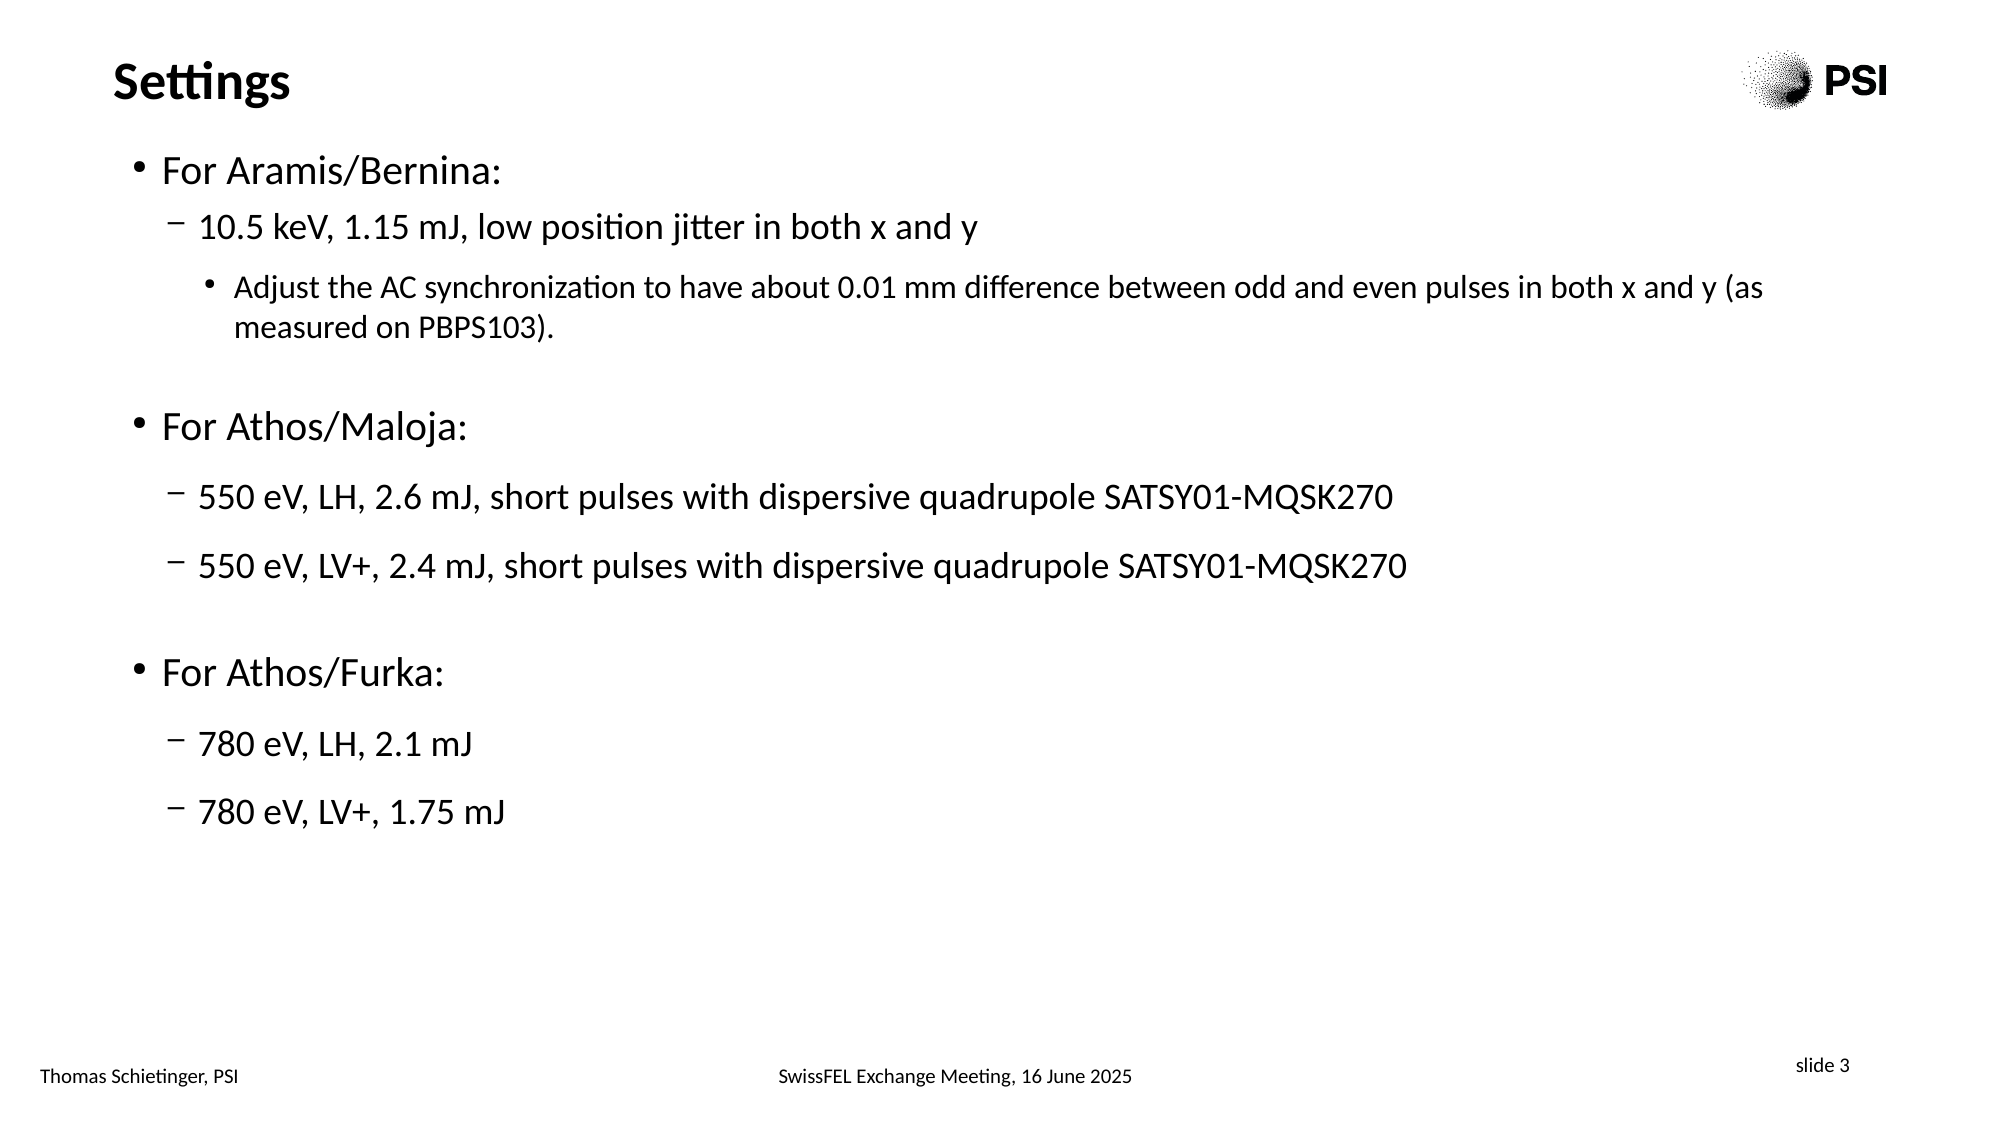

Settings
# For Aramis/Bernina:
10.5 keV, 1.15 mJ, low position jitter in both x and y
Adjust the AC synchronization to have about 0.01 mm difference between odd and even pulses in both x and y (as measured on PBPS103).
For Athos/Maloja:
550 eV, LH, 2.6 mJ, short pulses with dispersive quadrupole SATSY01-MQSK270
550 eV, LV+, 2.4 mJ, short pulses with dispersive quadrupole SATSY01-MQSK270
For Athos/Furka:
780 eV, LH, 2.1 mJ
780 eV, LV+, 1.75 mJ
3
PSI Center for Accelerator Science and Engineering